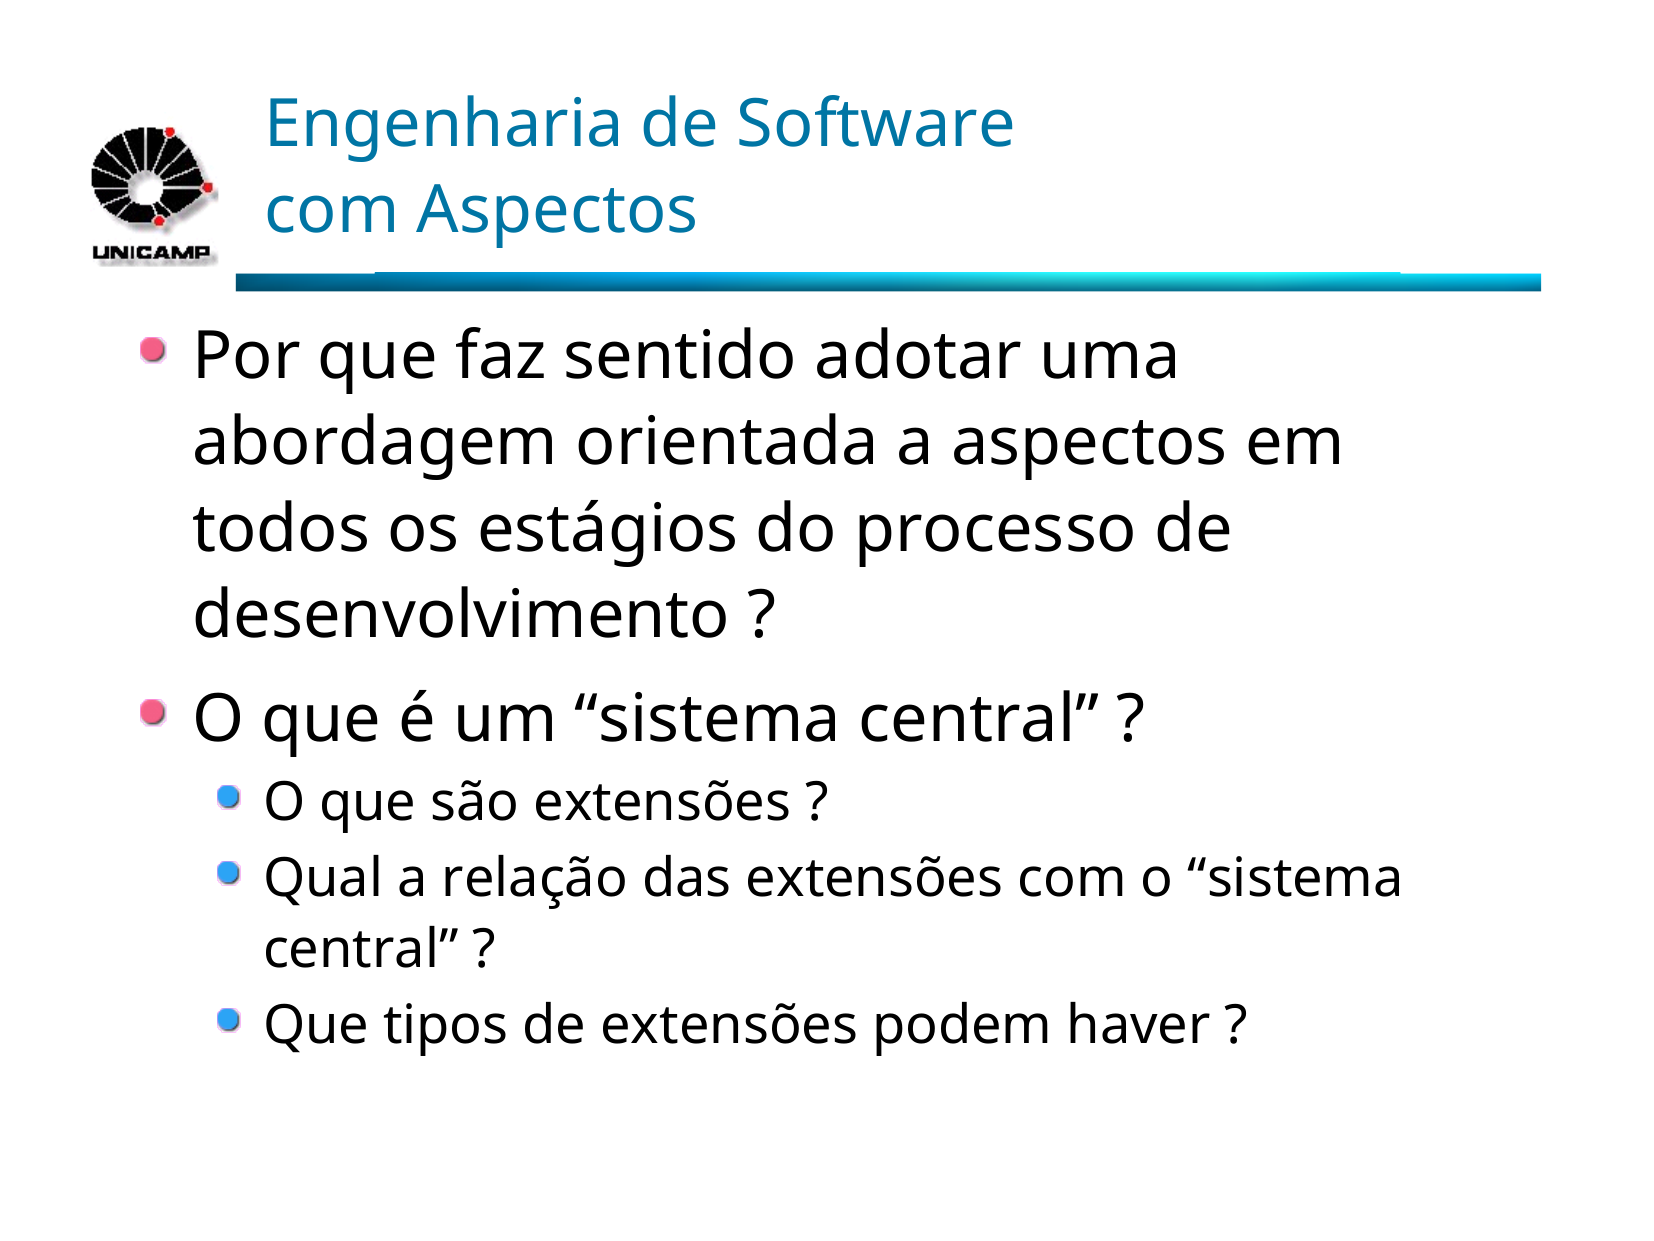

# Engenharia de Software com Aspectos
Por que faz sentido adotar uma abordagem orientada a aspectos em todos os estágios do processo de desenvolvimento ?
O que é um “sistema central” ?
O que são extensões ?
Qual a relação das extensões com o “sistema central” ?
Que tipos de extensões podem haver ?